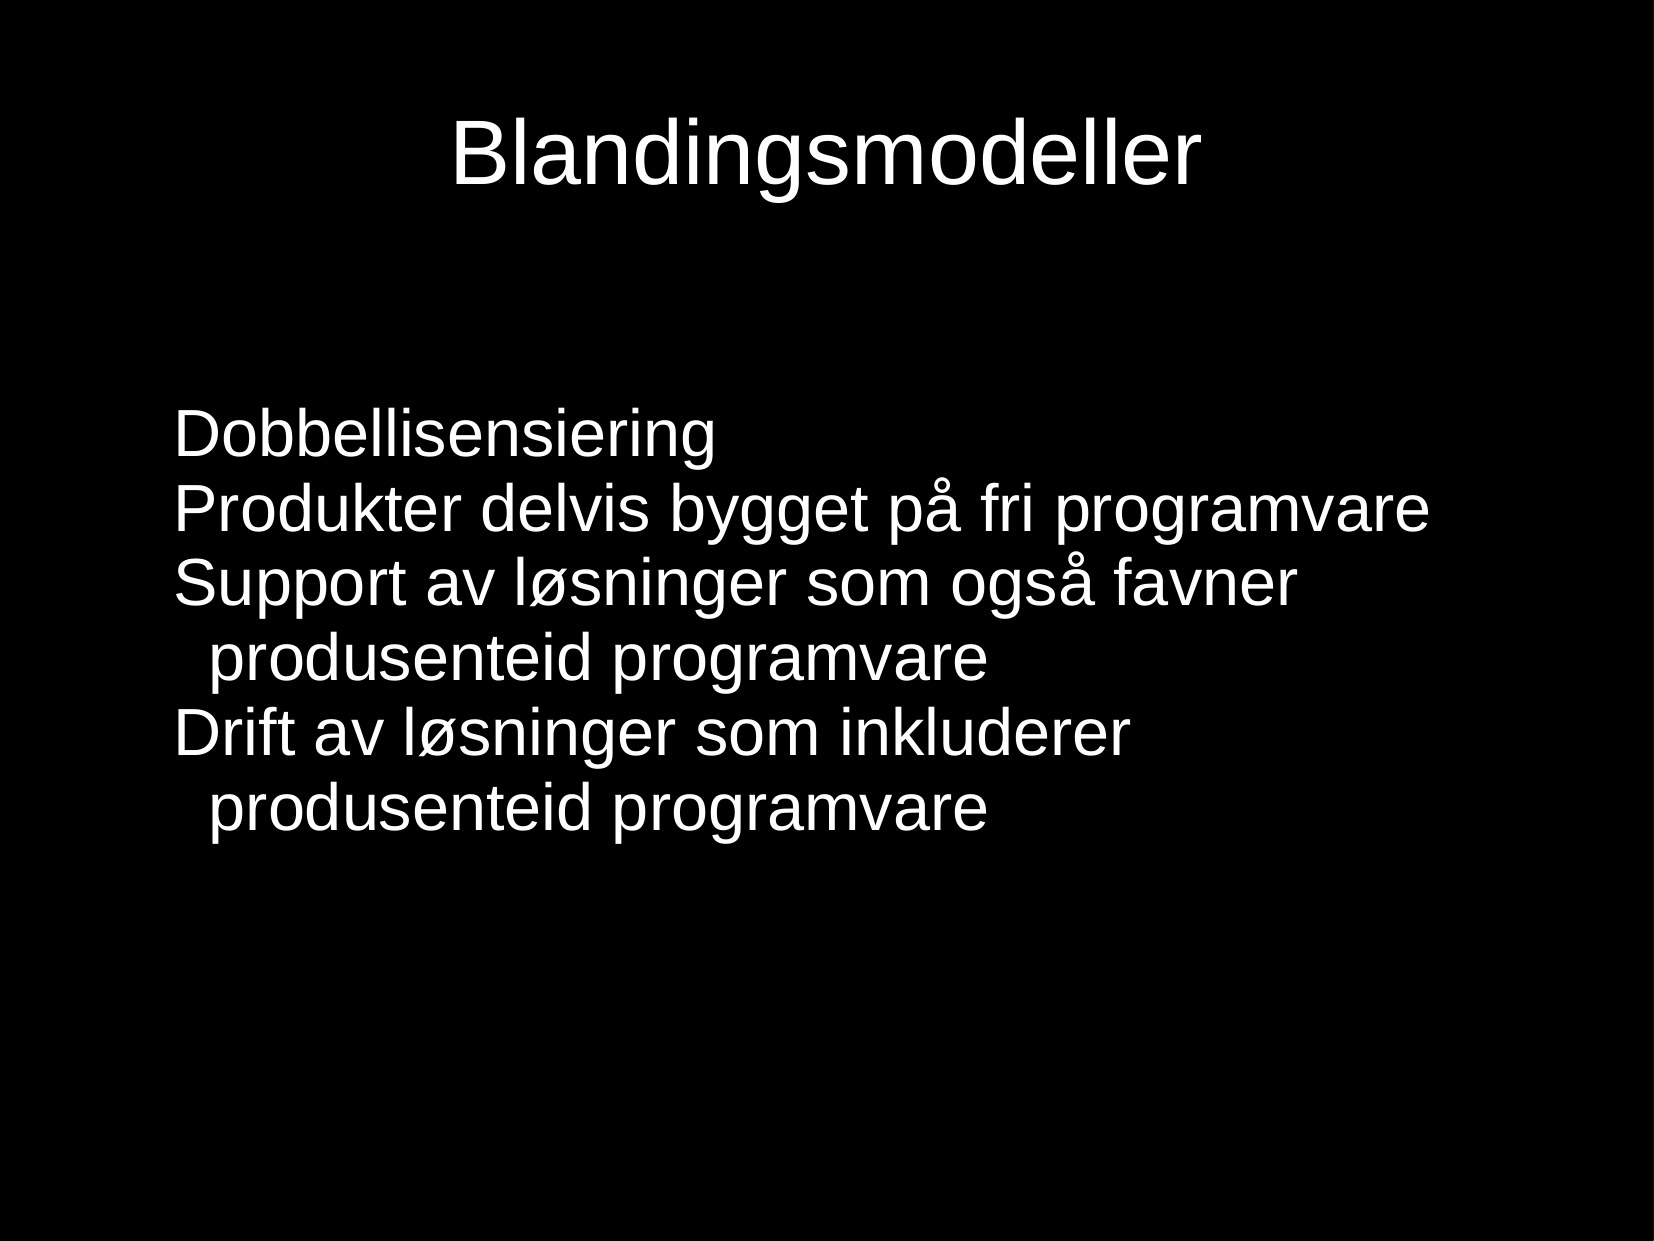

Dobbellisensiering
 Produkter delvis bygget på fri programvare
 Support av løsninger som også favner
 produsenteid programvare
 Drift av løsninger som inkluderer
 produsenteid programvare
# Blandingsmodeller